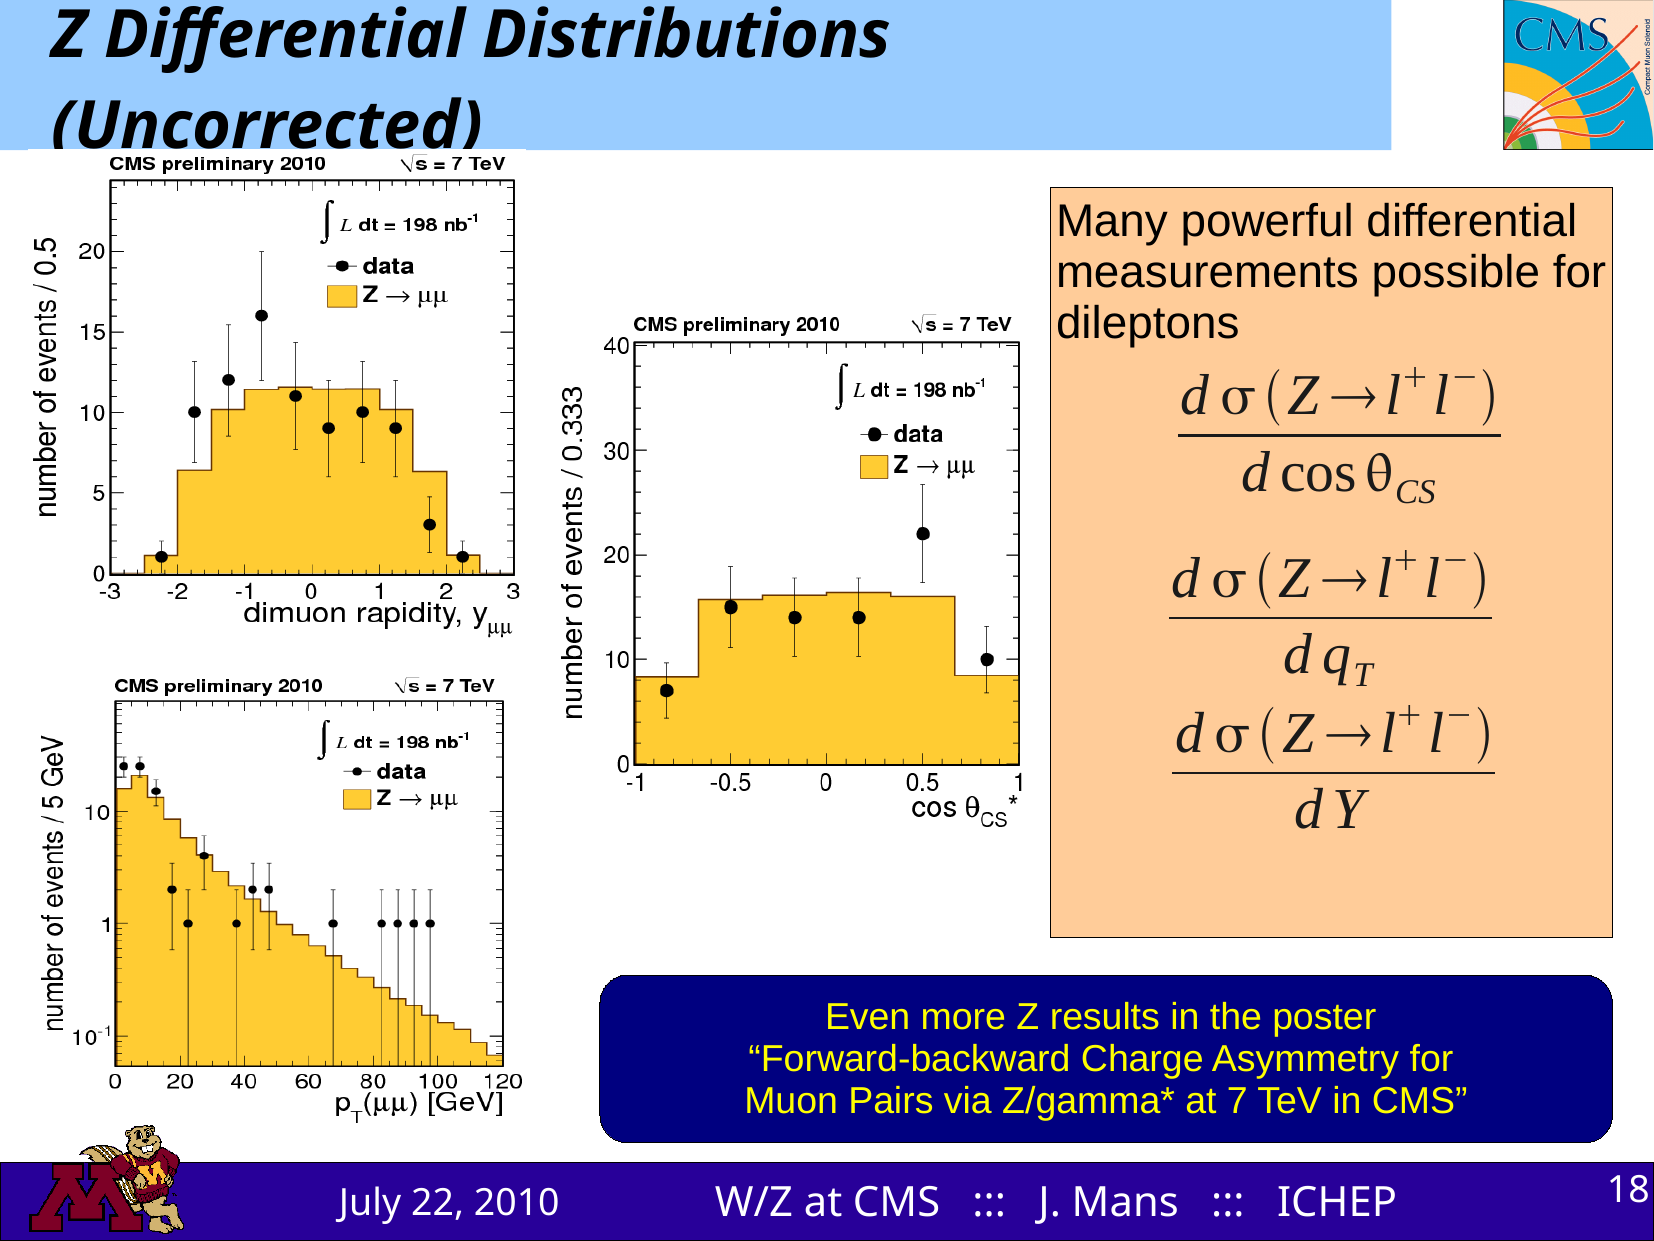

# Z Differential Distributions (Uncorrected)
Many powerful differential
measurements possible for
dileptons
Even more Z results in the poster
“Forward-backward Charge Asymmetry for
Muon Pairs via Z/gamma* at 7 TeV in CMS”
18
W/Z at CMS ::: J. Mans ::: ICHEP
July 22, 2010